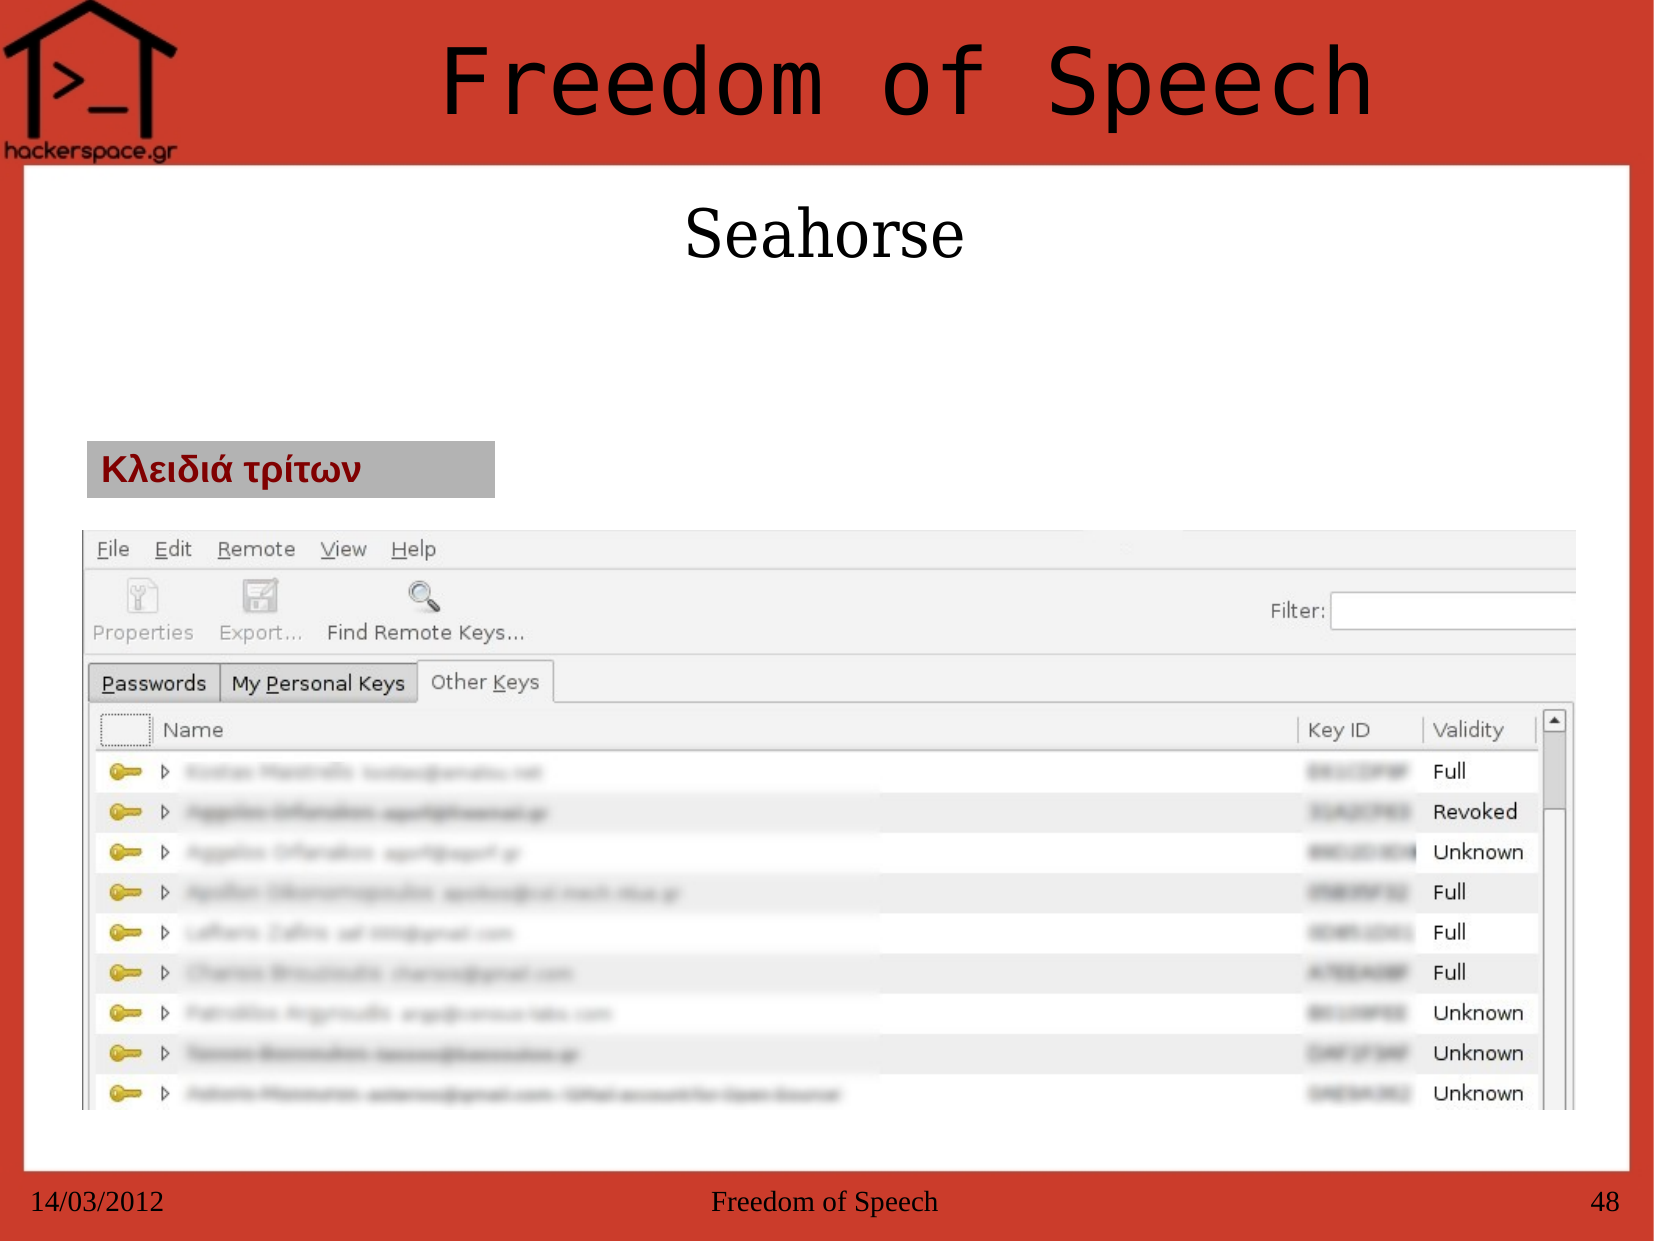

# Freedom of Speech
Seahorse
| Κλειδιά τρίτων |
| --- |
14/03/2012
Freedom of Speech
48